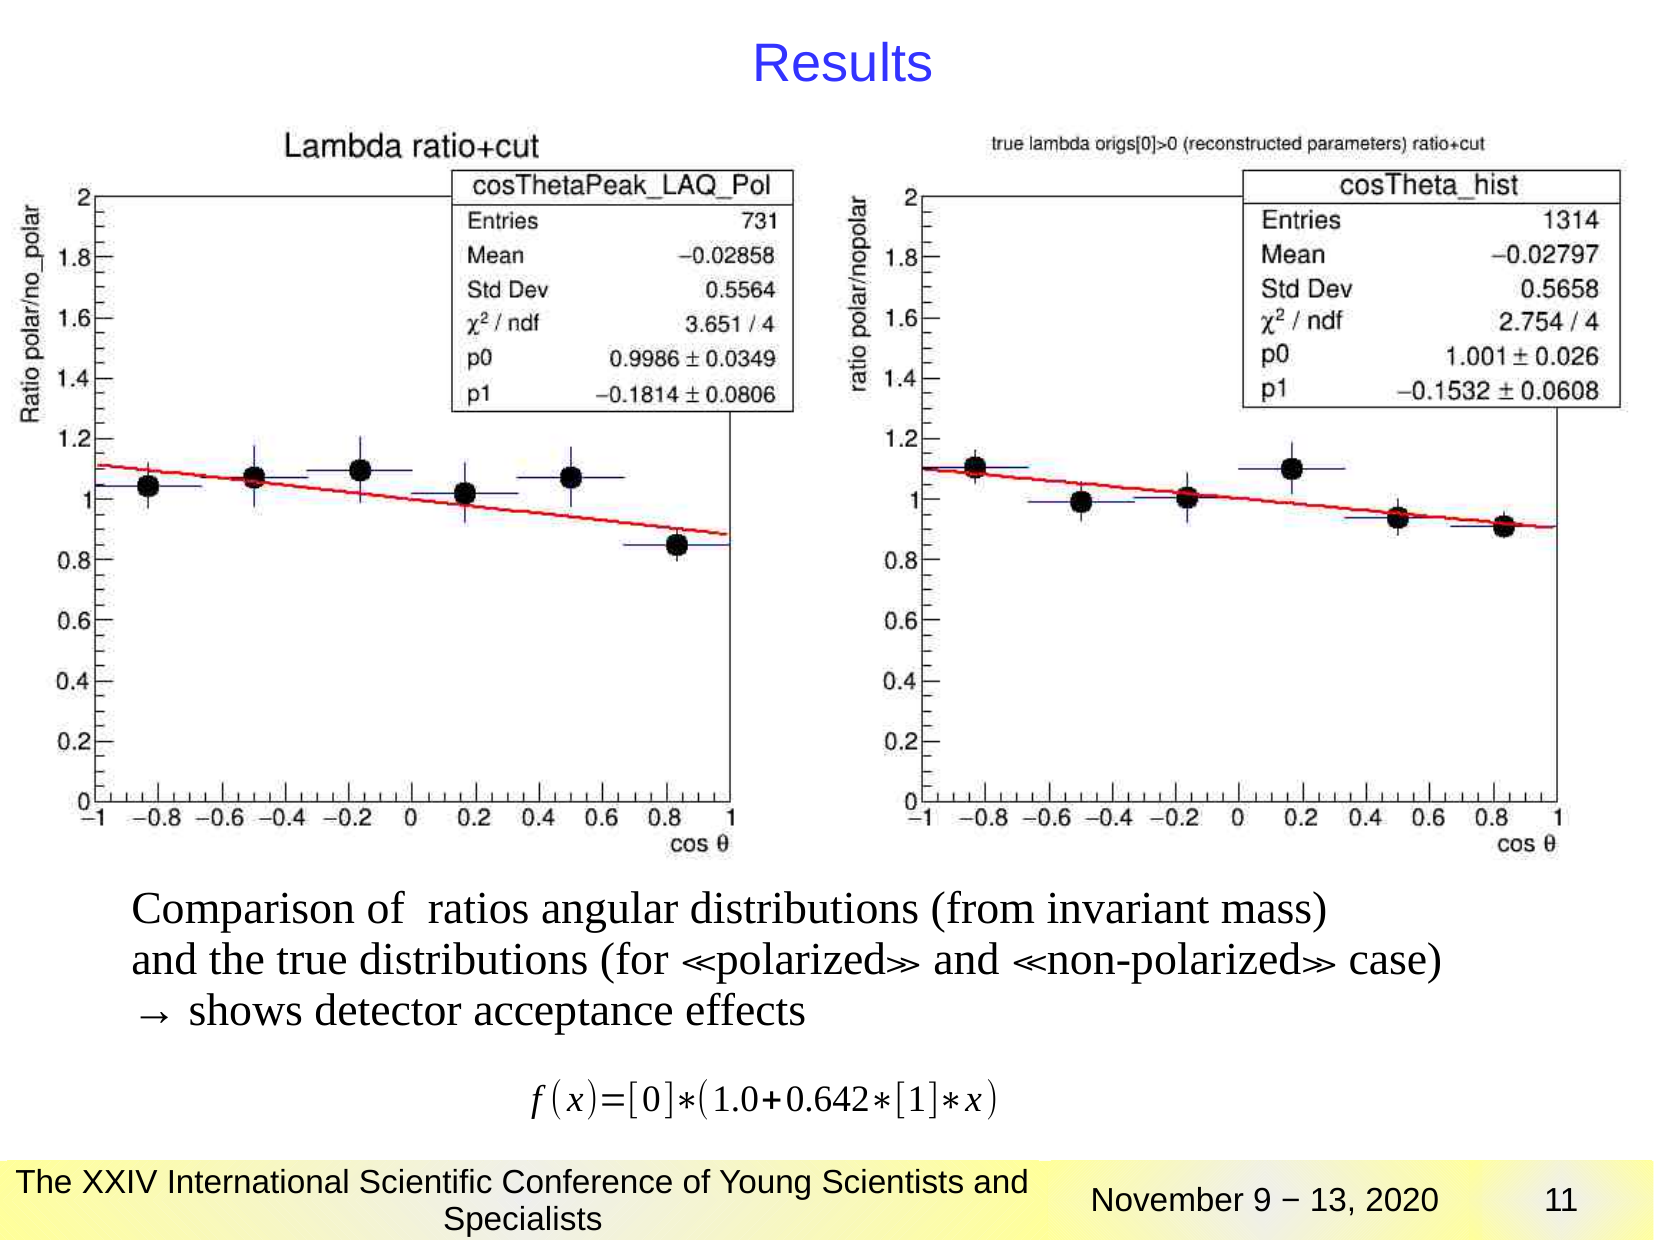

# Results
Comparison of ratios angular distributions (from invariant mass)
and the true distributions (for ≪polarized≫ and ≪non-polarized≫ case)
→ shows detector acceptance effects
The XXIV International Scientific Conference of Young Scientists and Specialists
November 9 − 13, 2020
11